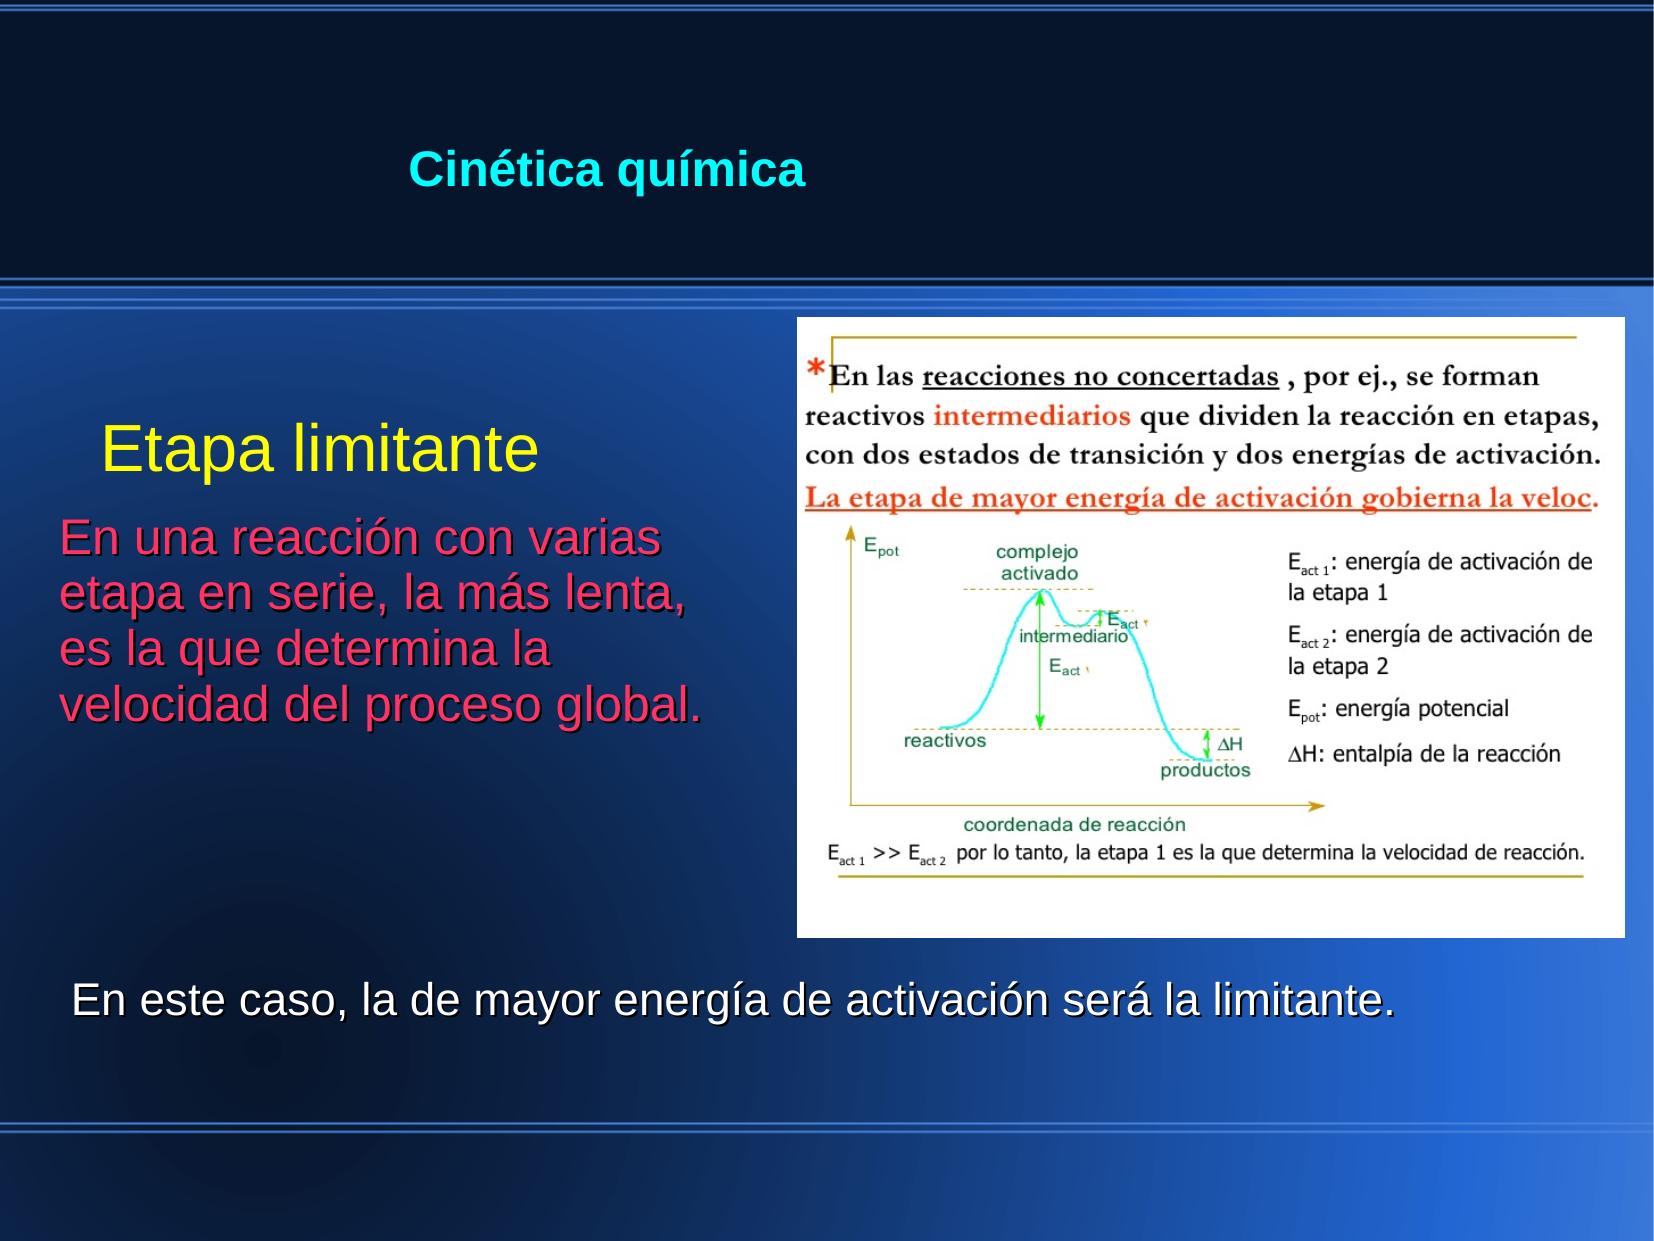

# Cinética química
Etapa limitante
En una reacción con varias etapa en serie, la más lenta, es la que determina la velocidad del proceso global.
En este caso, la de mayor energía de activación será la limitante.